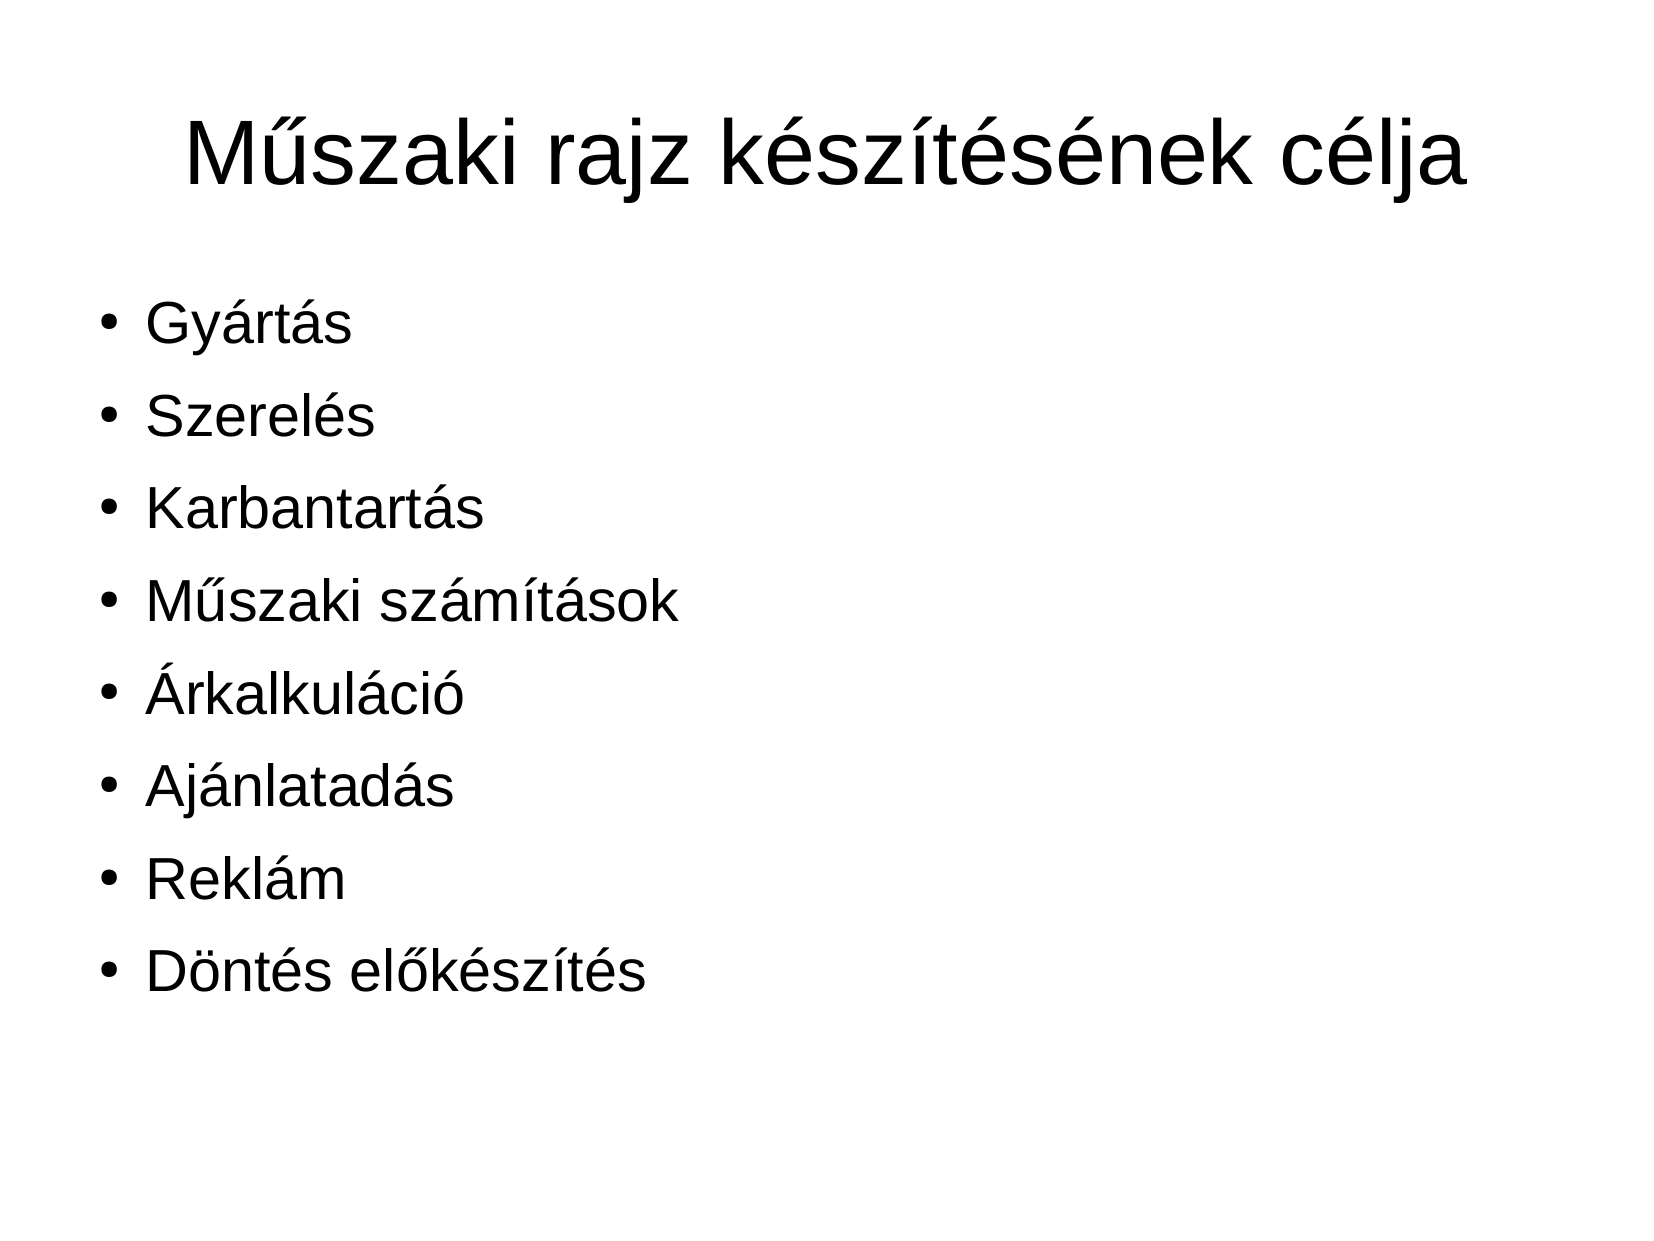

# Műszaki rajz készítésének célja
Gyártás
Szerelés
Karbantartás
Műszaki számítások
Árkalkuláció
Ajánlatadás
Reklám
Döntés előkészítés